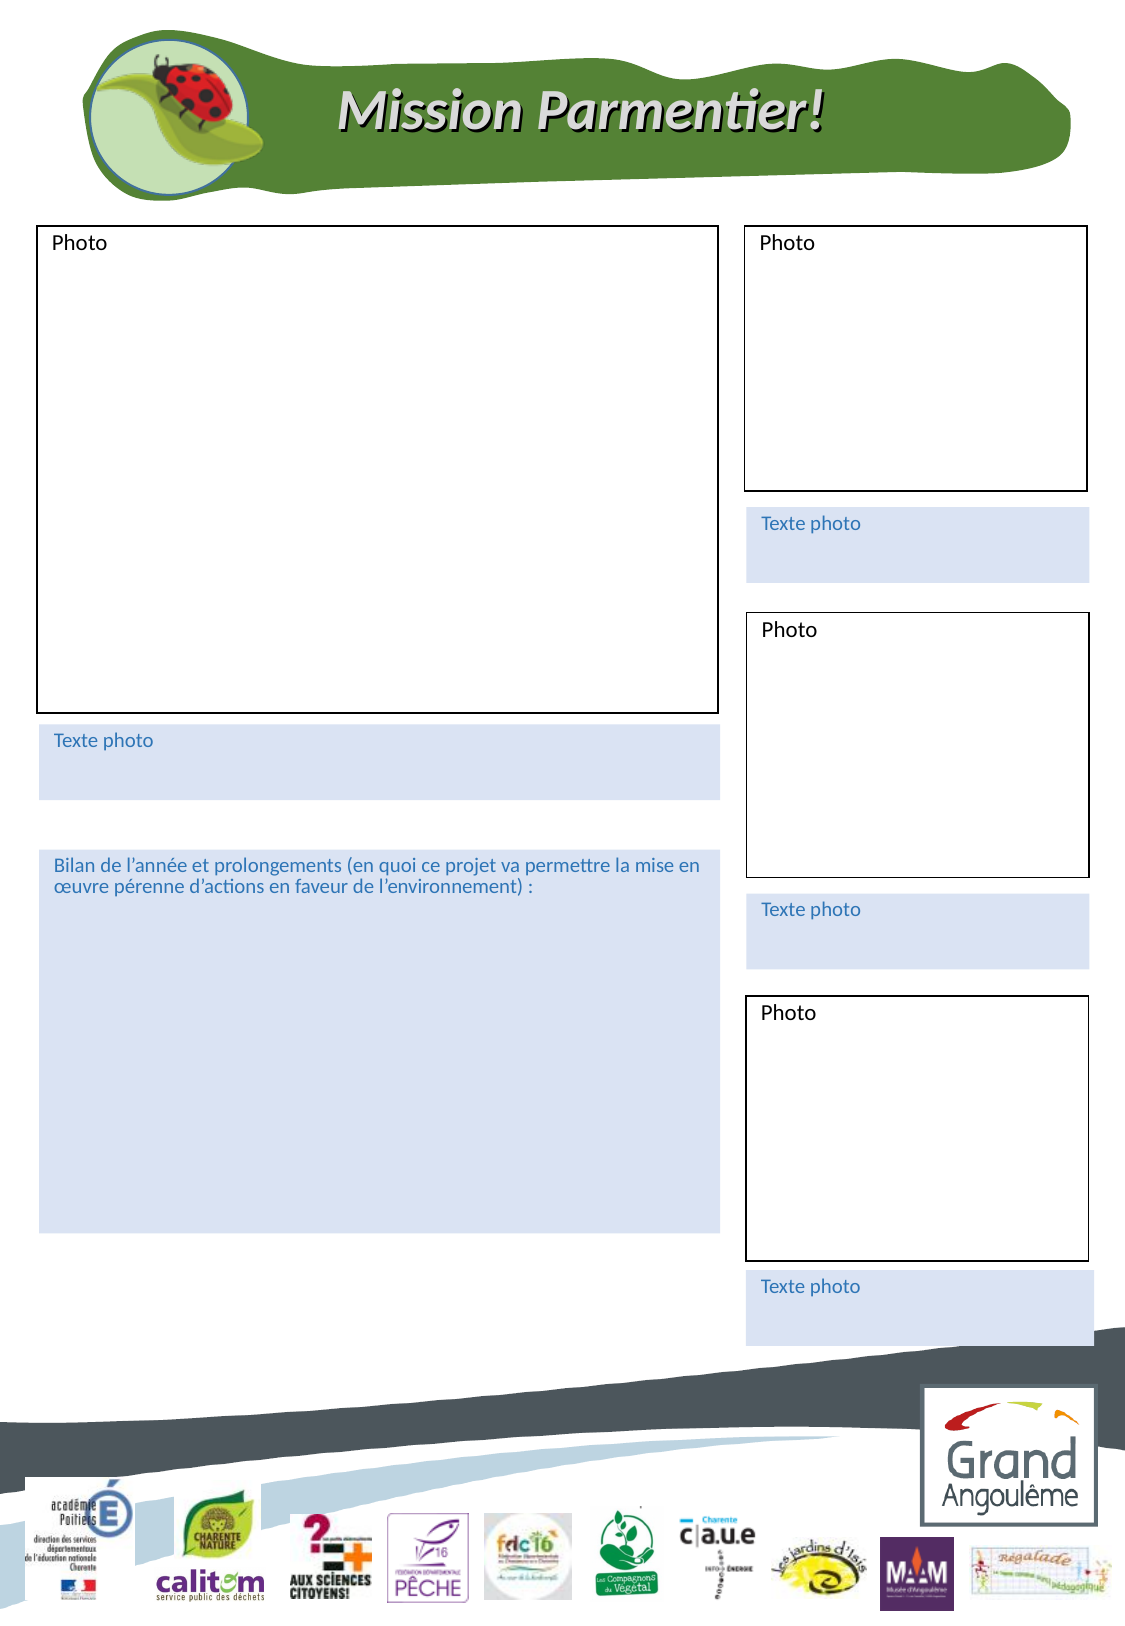

Mission Parmentier!
Photo
Photo
Texte photo
Photo
Texte photo
Bilan de l’année et prolongements (en quoi ce projet va permettre la mise en œuvre pérenne d’actions en faveur de l’environnement) :
Texte photo
Photo
Texte photo